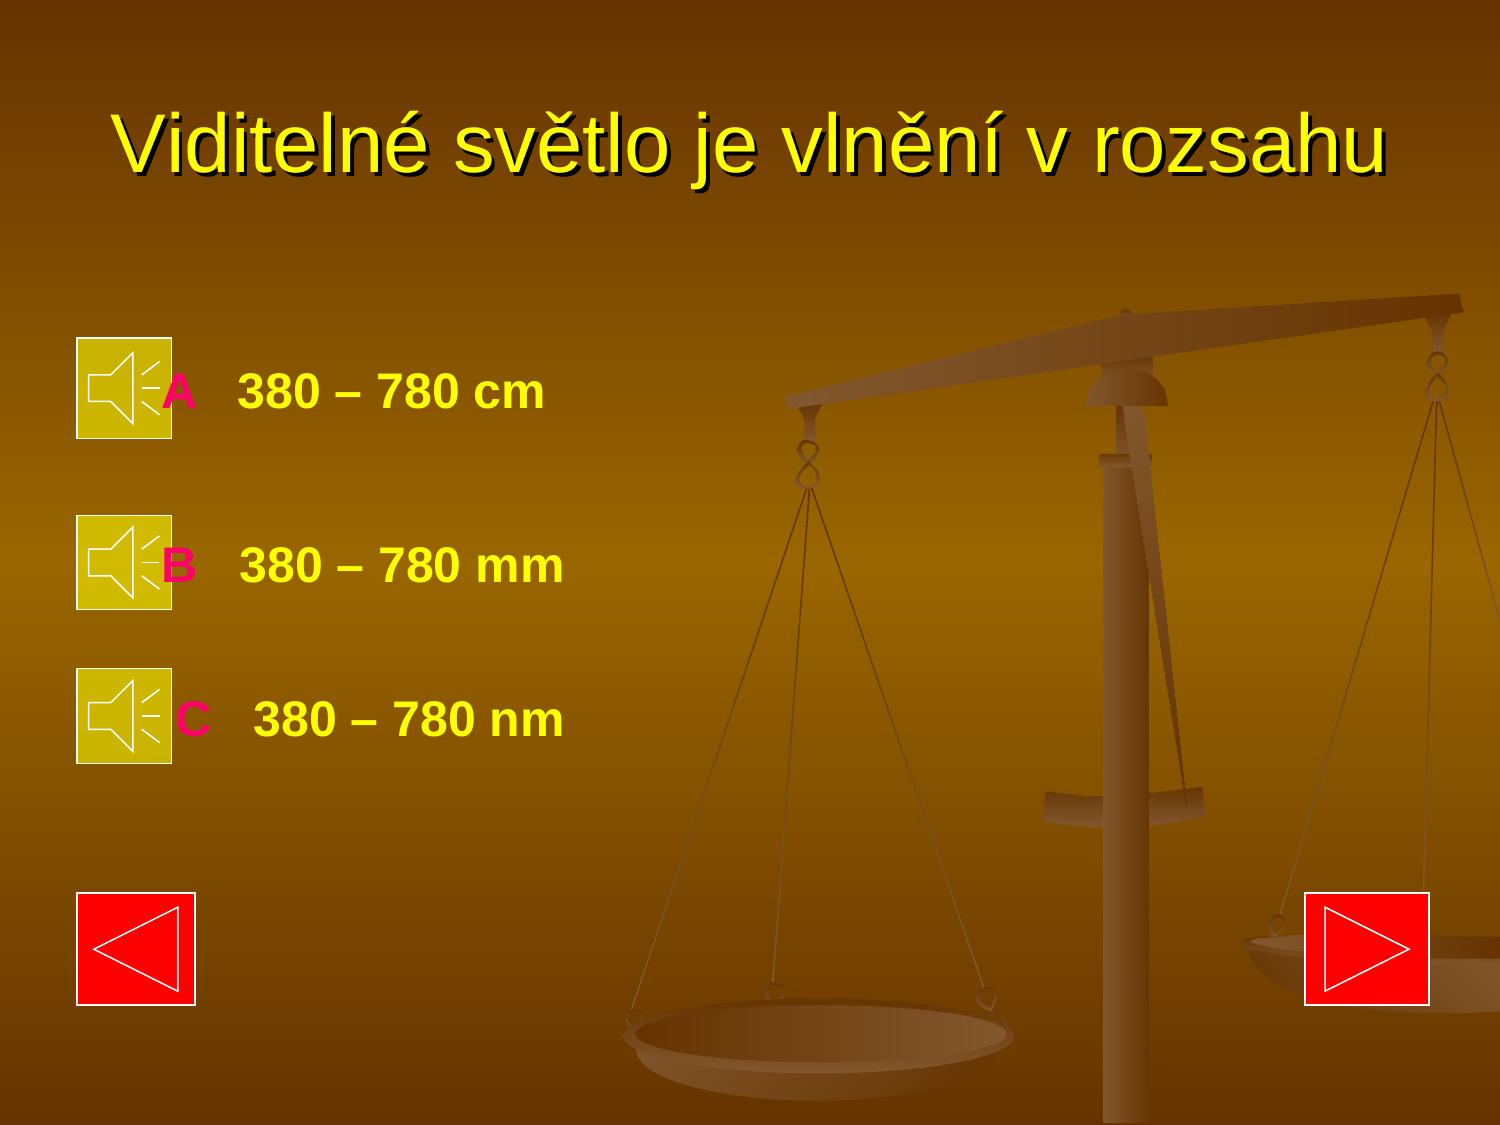

# Viditelné světlo je vlnění v rozsahu
 A 380 – 780 cm
 B 380 – 780 mm
 C 380 – 780 nm